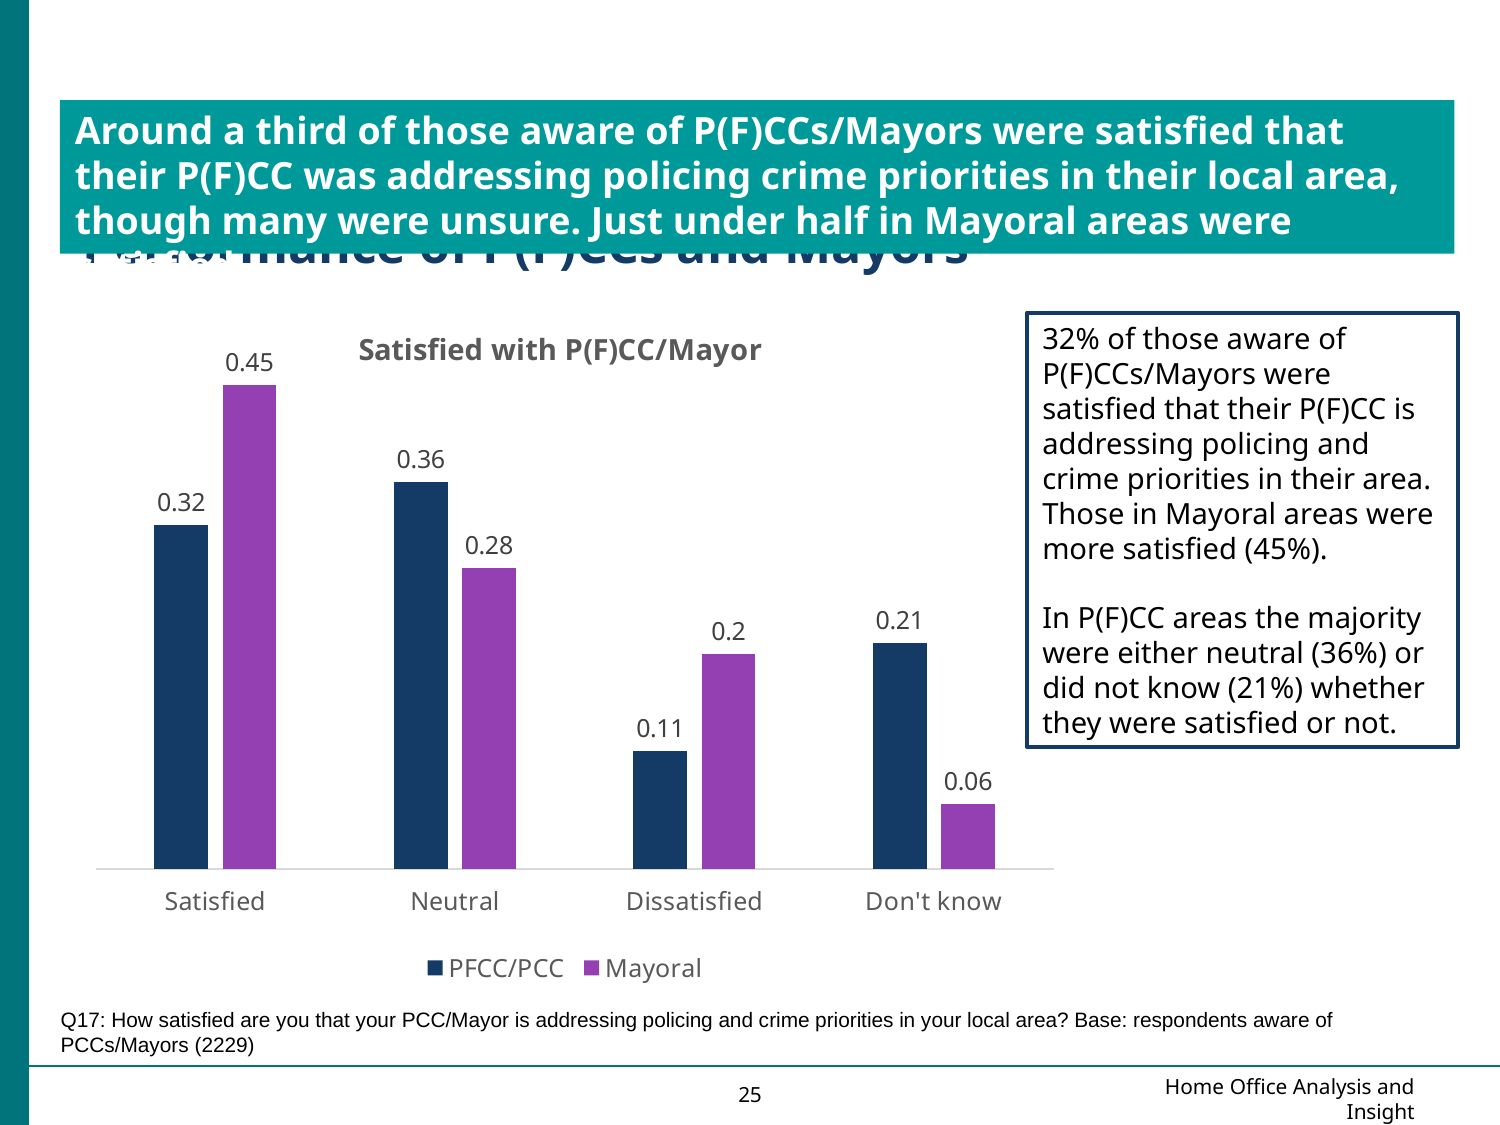

Around a third of those aware of P(F)CCs/Mayors were satisfied that their P(F)CC was addressing policing crime priorities in their local area, though many were unsure. Just under half in Mayoral areas were satisfied.
# Performance of P(F)CCs and Mayors
### Chart: Satisfied with P(F)CC/Mayor
| Category | PFCC/PCC | Mayoral |
|---|---|---|
| Satisfied | 0.32 | 0.45 |
| Neutral | 0.36 | 0.28 |
| Dissatisfied | 0.11 | 0.2 |
| Don't know | 0.21 | 0.06 |32% of those aware of P(F)CCs/Mayors were satisfied that their P(F)CC is addressing policing and crime priorities in their area. Those in Mayoral areas were more satisfied (45%).
In P(F)CC areas the majority were either neutral (36%) or did not know (21%) whether they were satisfied or not.
Q17: How satisfied are you that your PCC/Mayor is addressing policing and crime priorities in your local area? Base: respondents aware of PCCs/Mayors (2229)